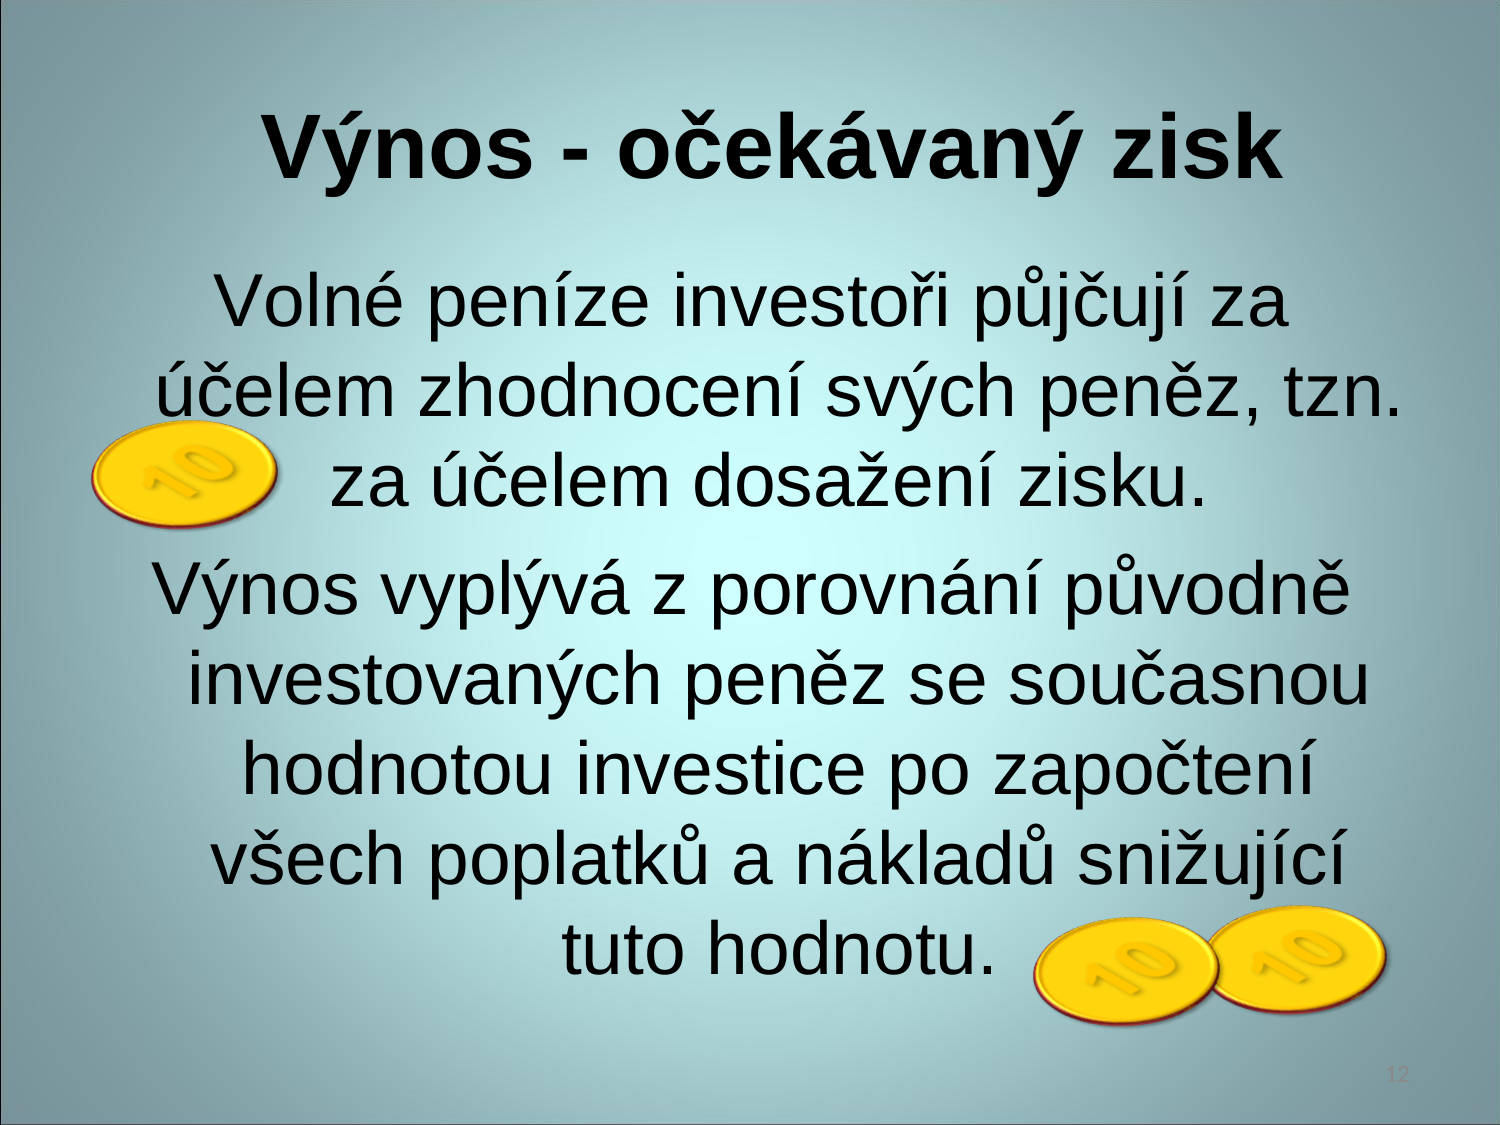

# Výnos - očekávaný zisk
Volné peníze investoři půjčují za účelem zhodnocení svých peněz, tzn. za účelem dosažení zisku.
Výnos vyplývá z porovnání původně investovaných peněz se současnou hodnotou investice po započtení všech poplatků a nákladů snižující tuto hodnotu.